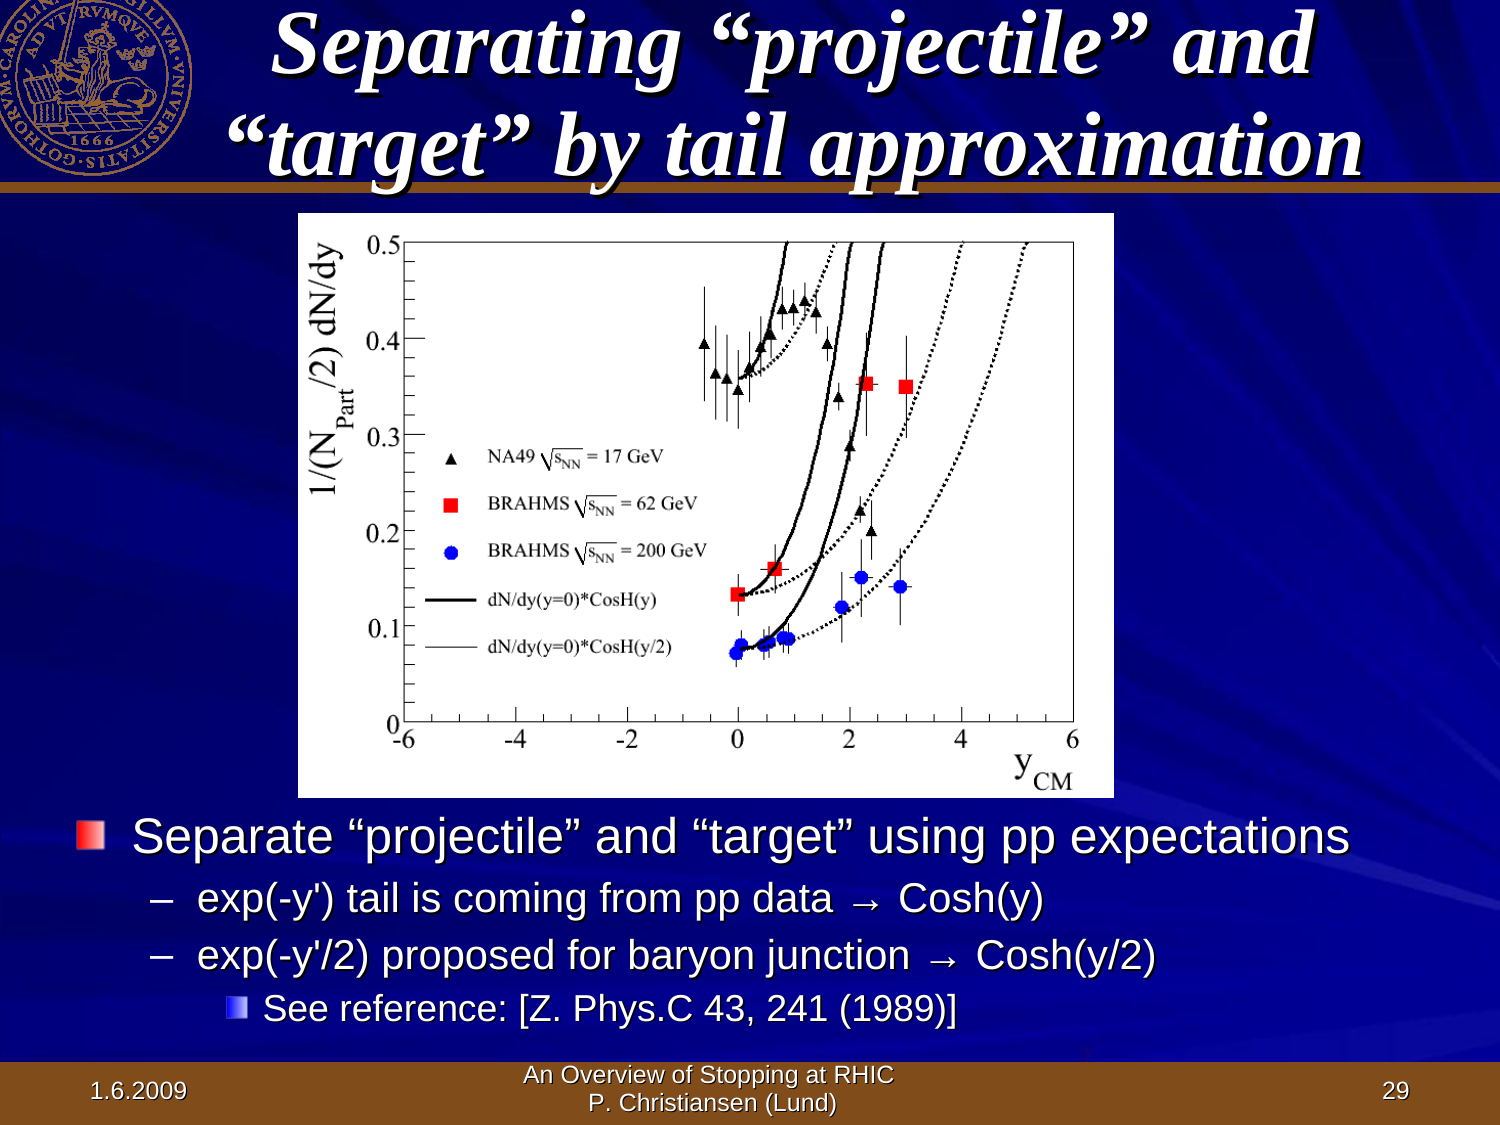

# Separating “projectile” and “target” by tail approximation
Separate “projectile” and “target” using pp expectations
exp(-y') tail is coming from pp data → Cosh(y)
exp(-y'/2) proposed for baryon junction → Cosh(y/2)
See reference: [Z. Phys.C 43, 241 (1989)]
29